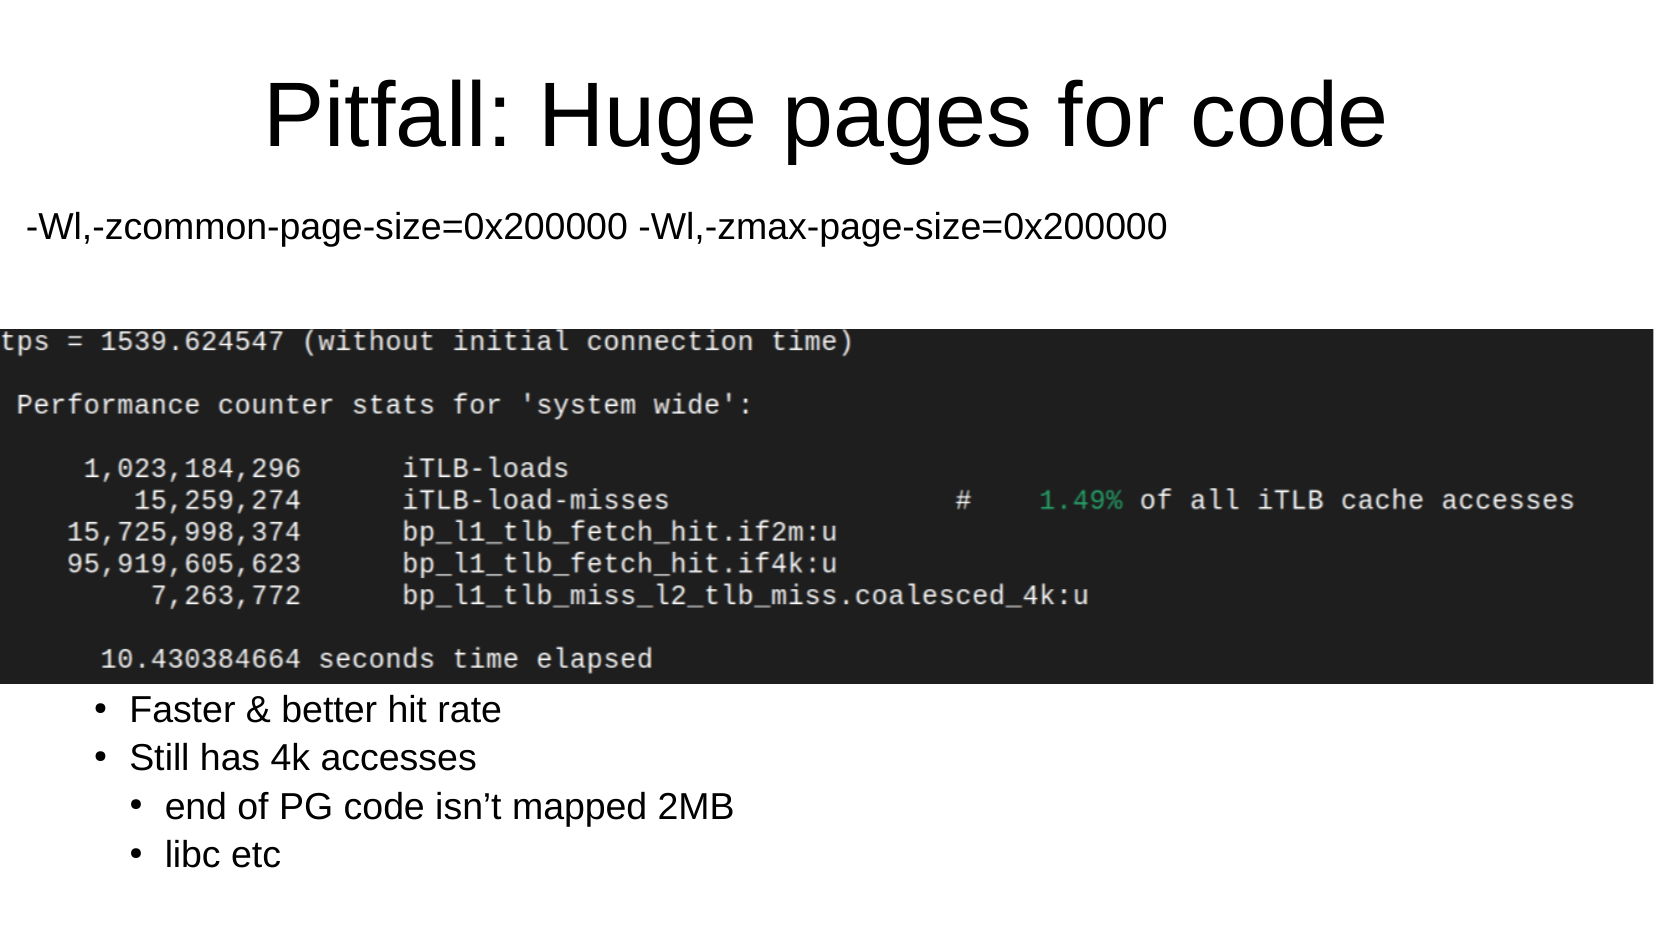

# Pitfall: Huge pages for code
-Wl,-zcommon-page-size=0x200000 -Wl,-zmax-page-size=0x200000
Faster & better hit rate
Still has 4k accesses
end of PG code isn’t mapped 2MB
libc etc